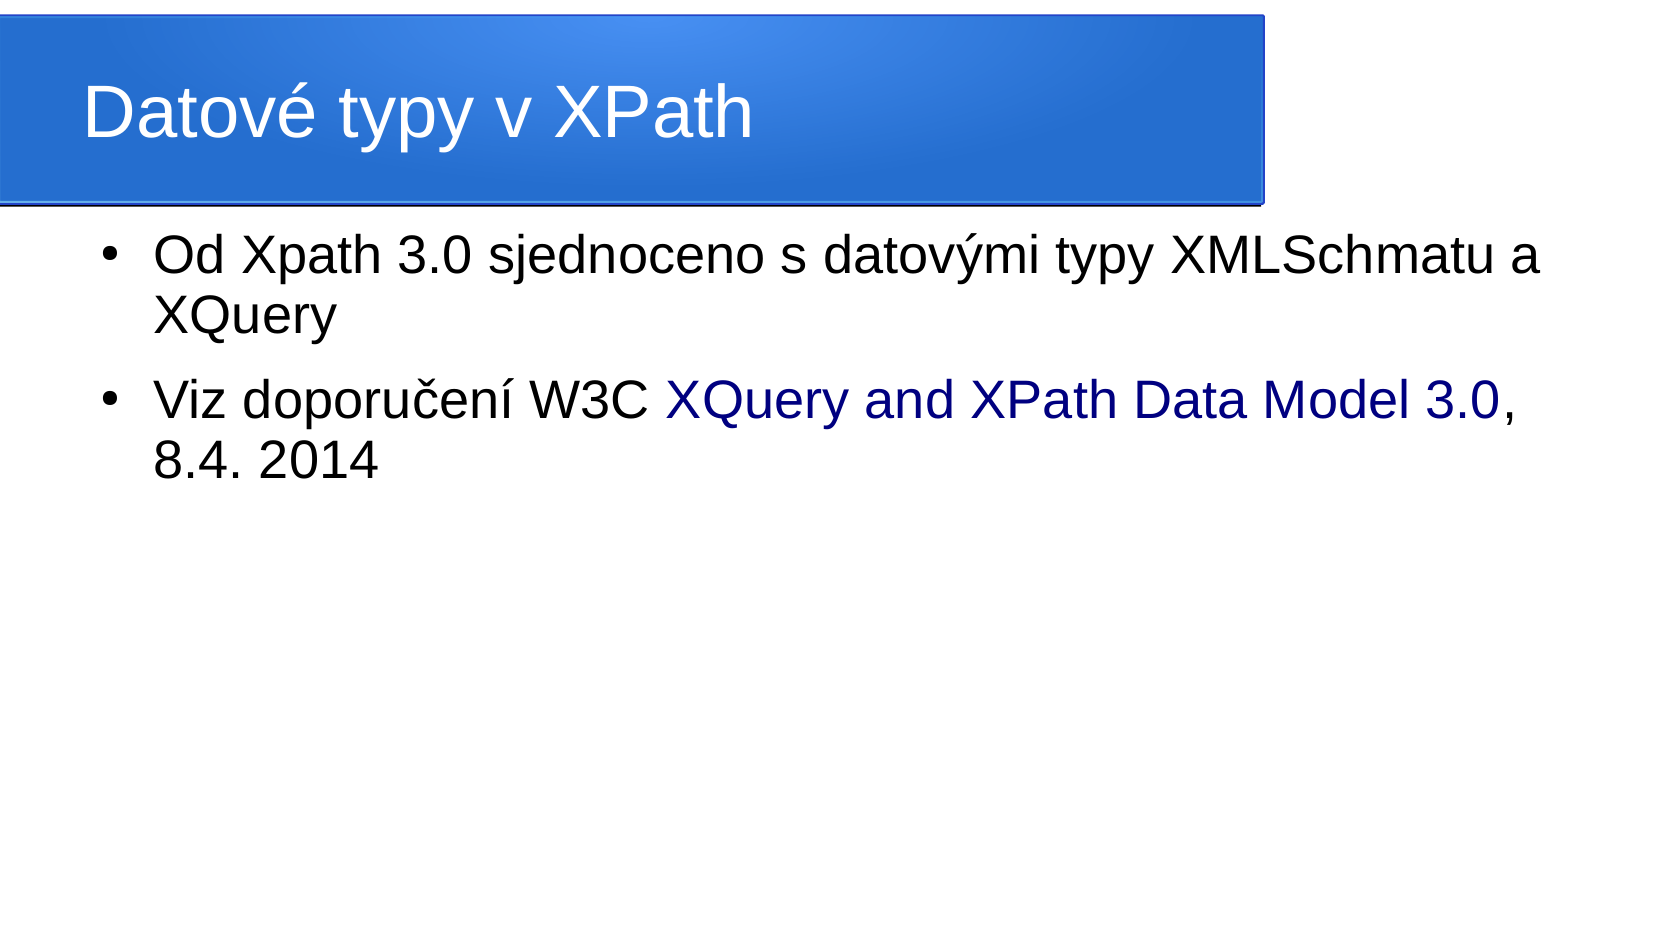

# Datové typy v XPath
Od Xpath 3.0 sjednoceno s datovými typy XMLSchmatu a XQuery
Viz doporučení W3C XQuery and XPath Data Model 3.0, 8.4. 2014